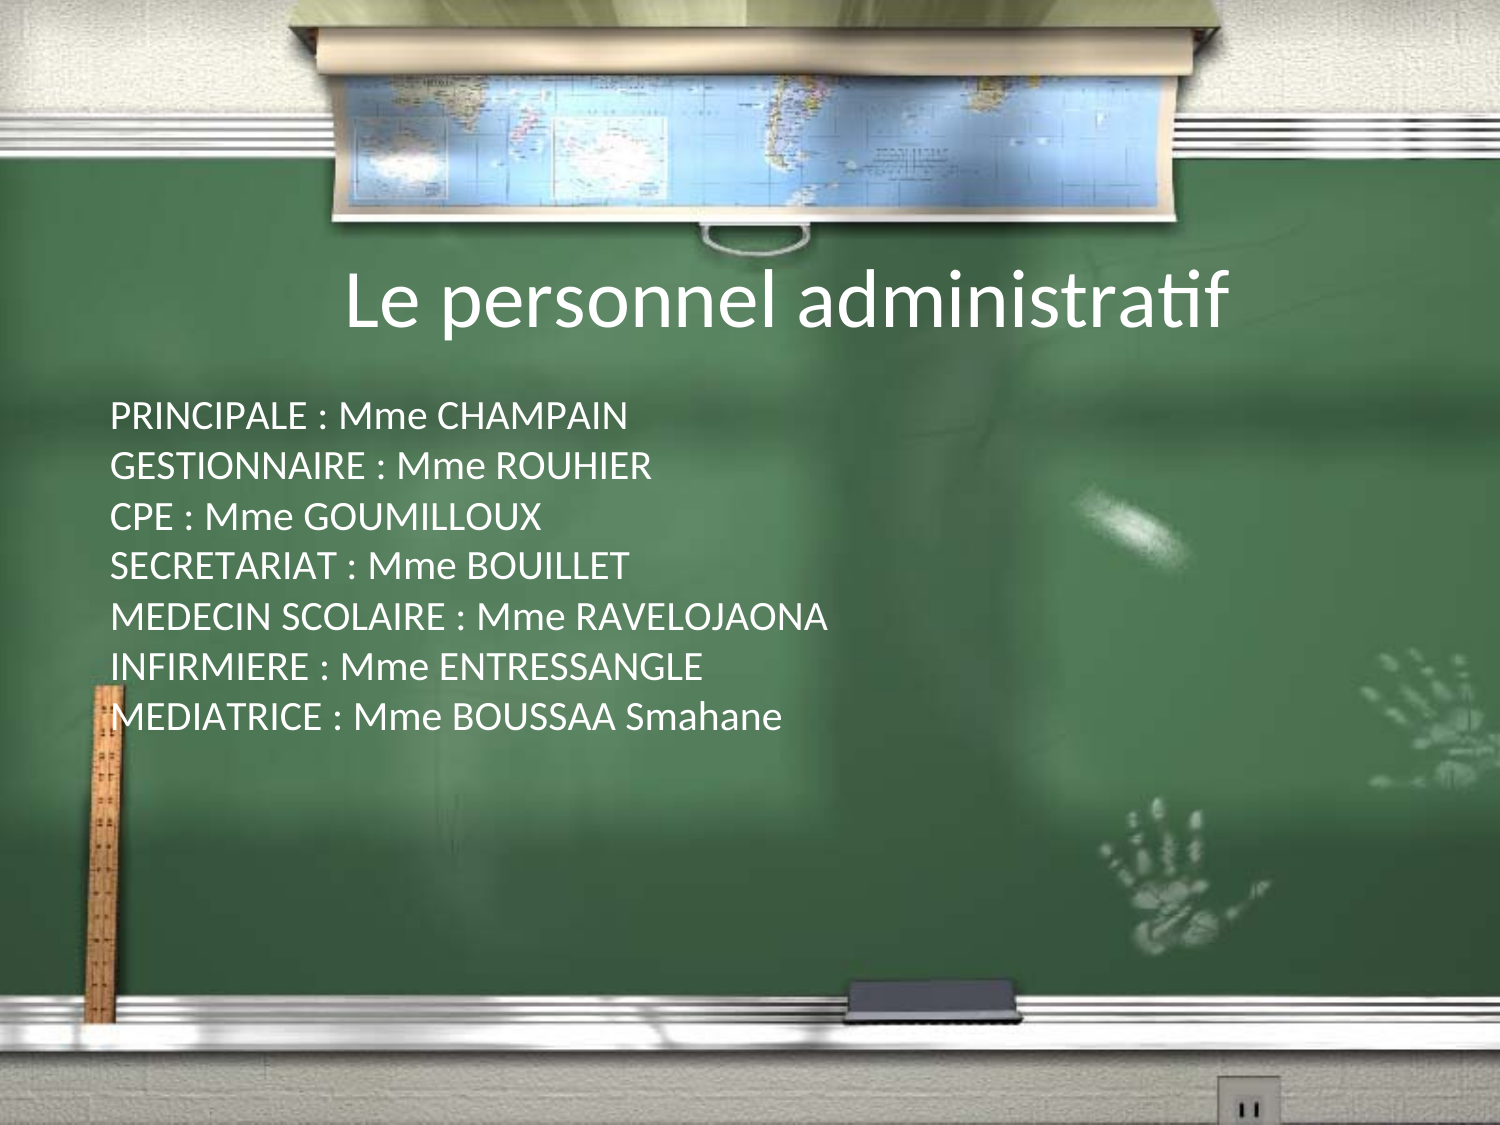

Le personnel administratif
PRINCIPALE : Mme CHAMPAIN
GESTIONNAIRE : Mme ROUHIER
CPE : Mme GOUMILLOUX
SECRETARIAT : Mme BOUILLET
MEDECIN SCOLAIRE : Mme RAVELOJAONA
INFIRMIERE : Mme ENTRESSANGLE
MEDIATRICE : Mme BOUSSAA Smahane